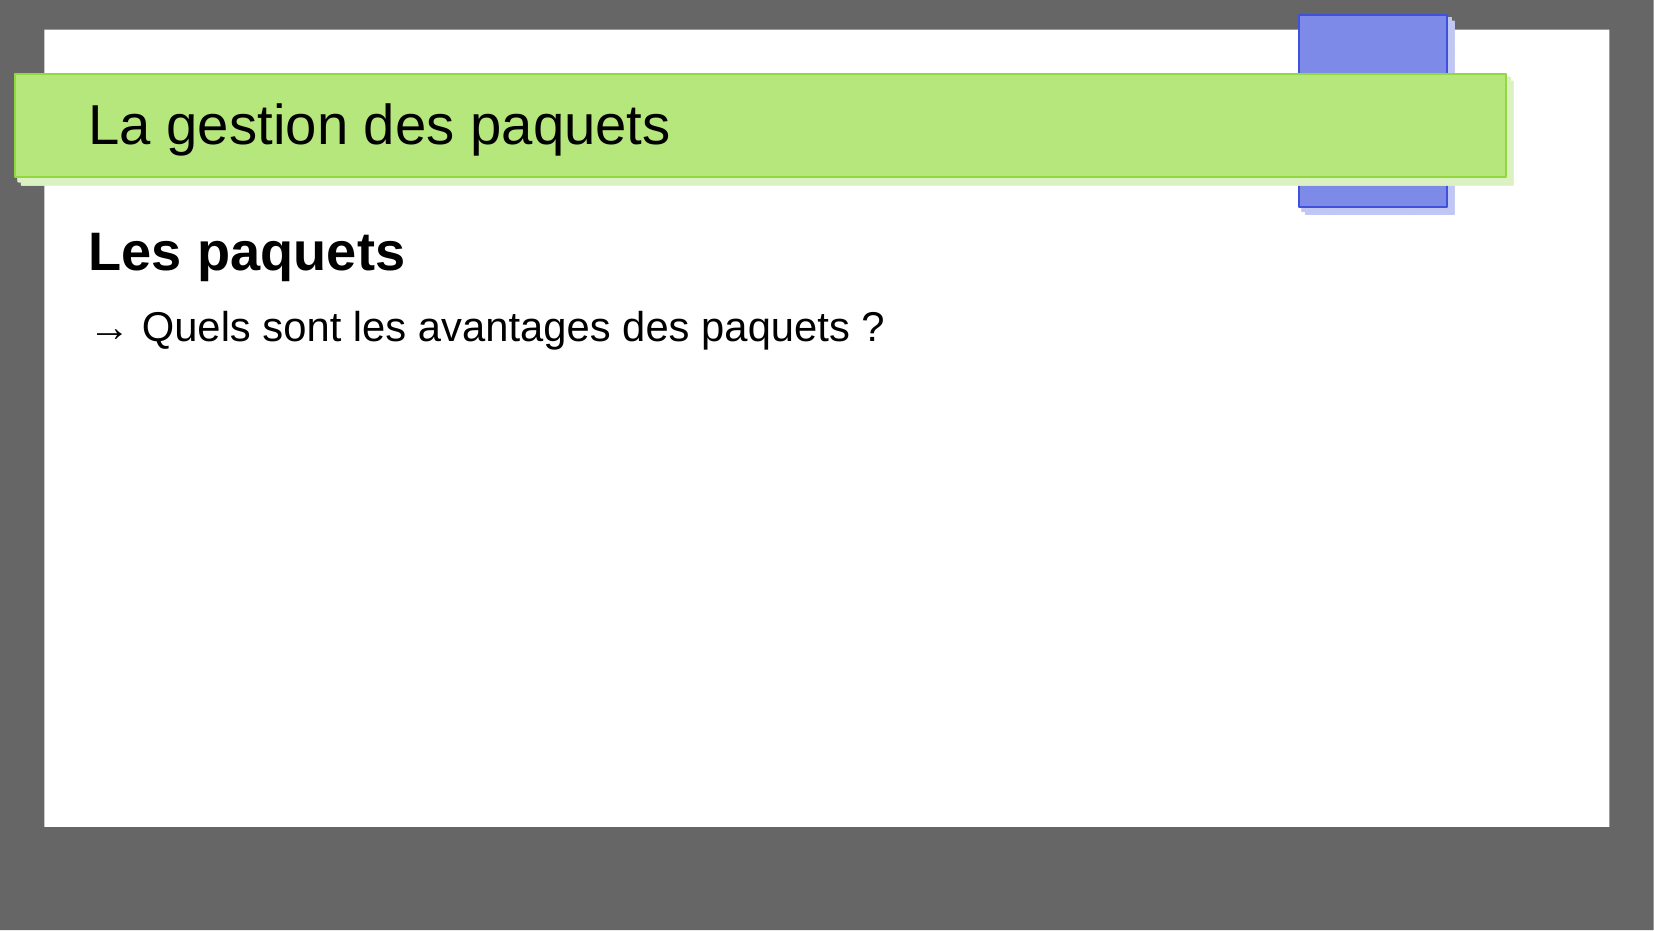

# La gestion des paquets
Les paquets
→ Quels sont les avantages des paquets ?